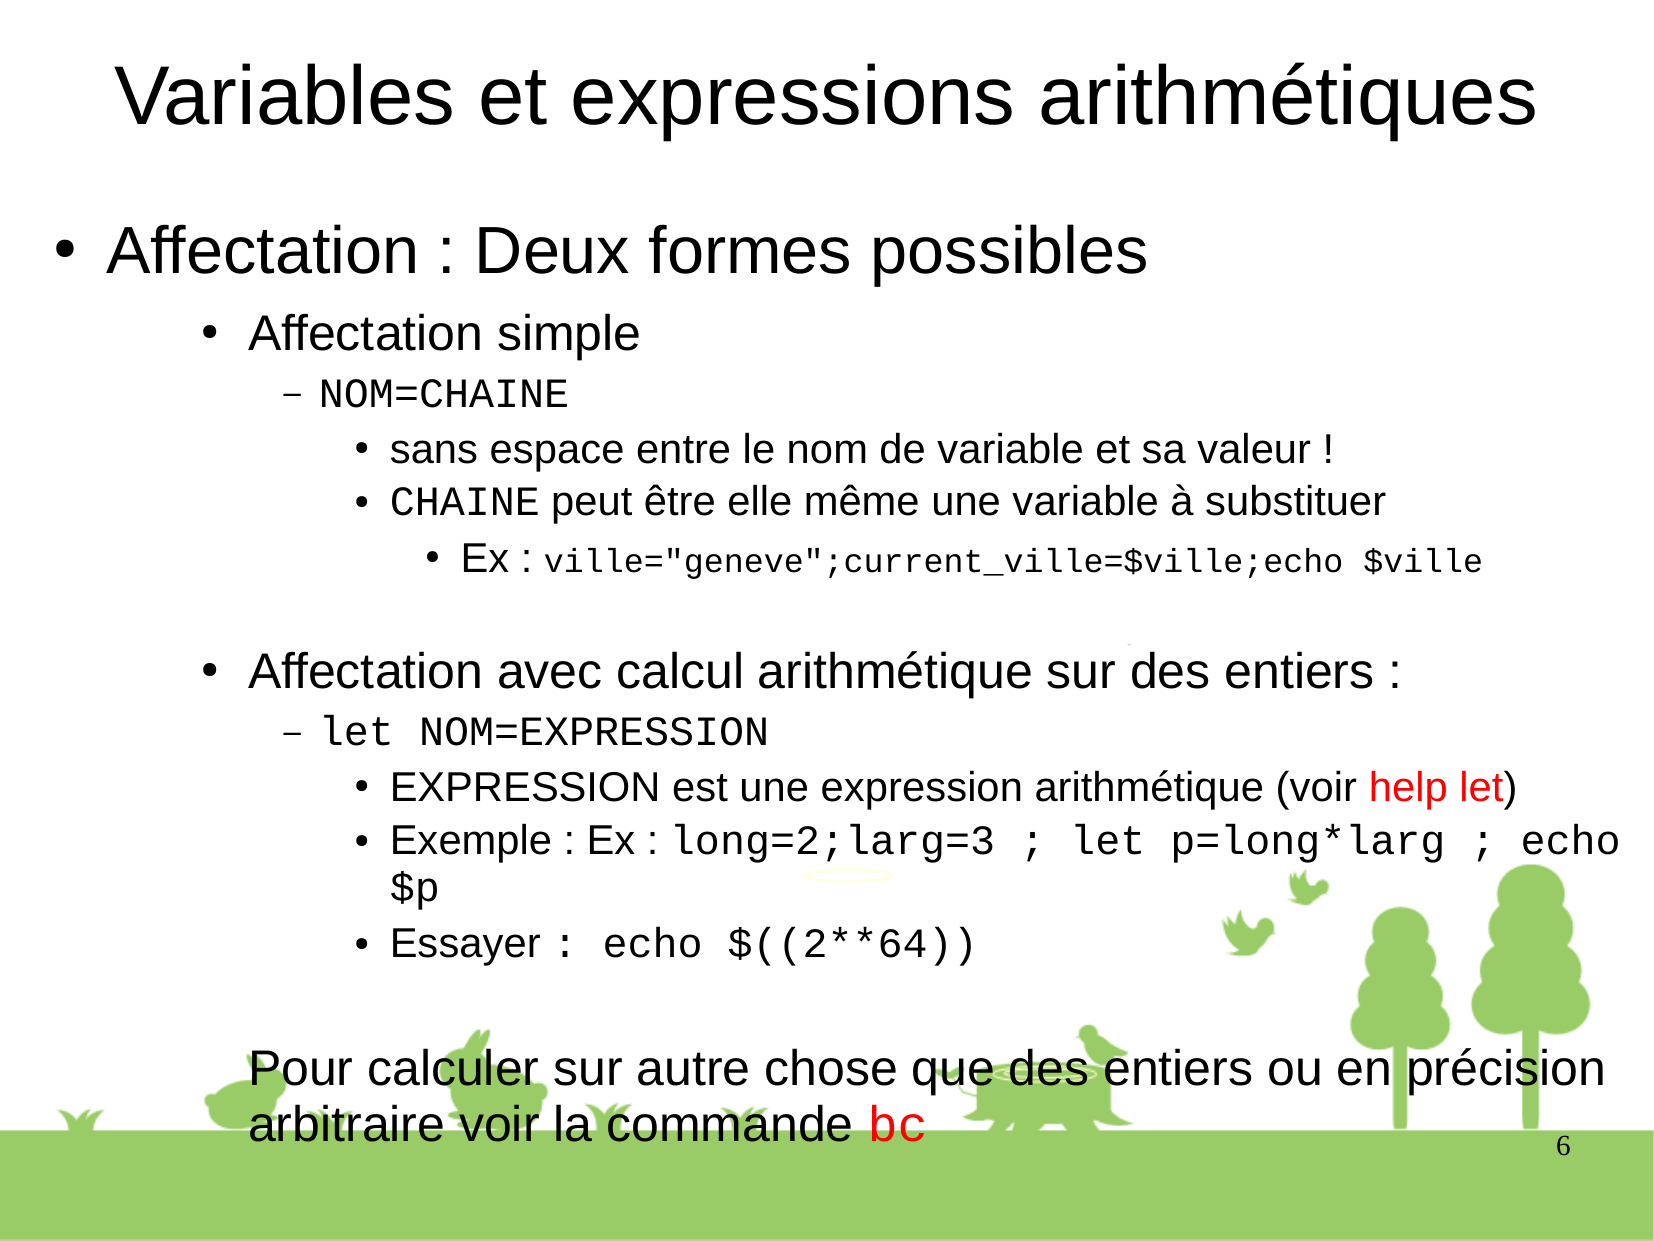

# Variables et expressions arithmétiques
Affectation : Deux formes possibles
Affectation simple
NOM=CHAINE
sans espace entre le nom de variable et sa valeur !
CHAINE peut être elle même une variable à substituer
Ex : ville="geneve";current_ville=$ville;echo $ville
Affectation avec calcul arithmétique sur des entiers :
let NOM=EXPRESSION
EXPRESSION est une expression arithmétique (voir help let)
Exemple : Ex : long=2;larg=3 ; let p=long*larg ; echo $p
Essayer : echo $((2**64))
Pour calculer sur autre chose que des entiers ou en précision arbitraire voir la commande bc
6